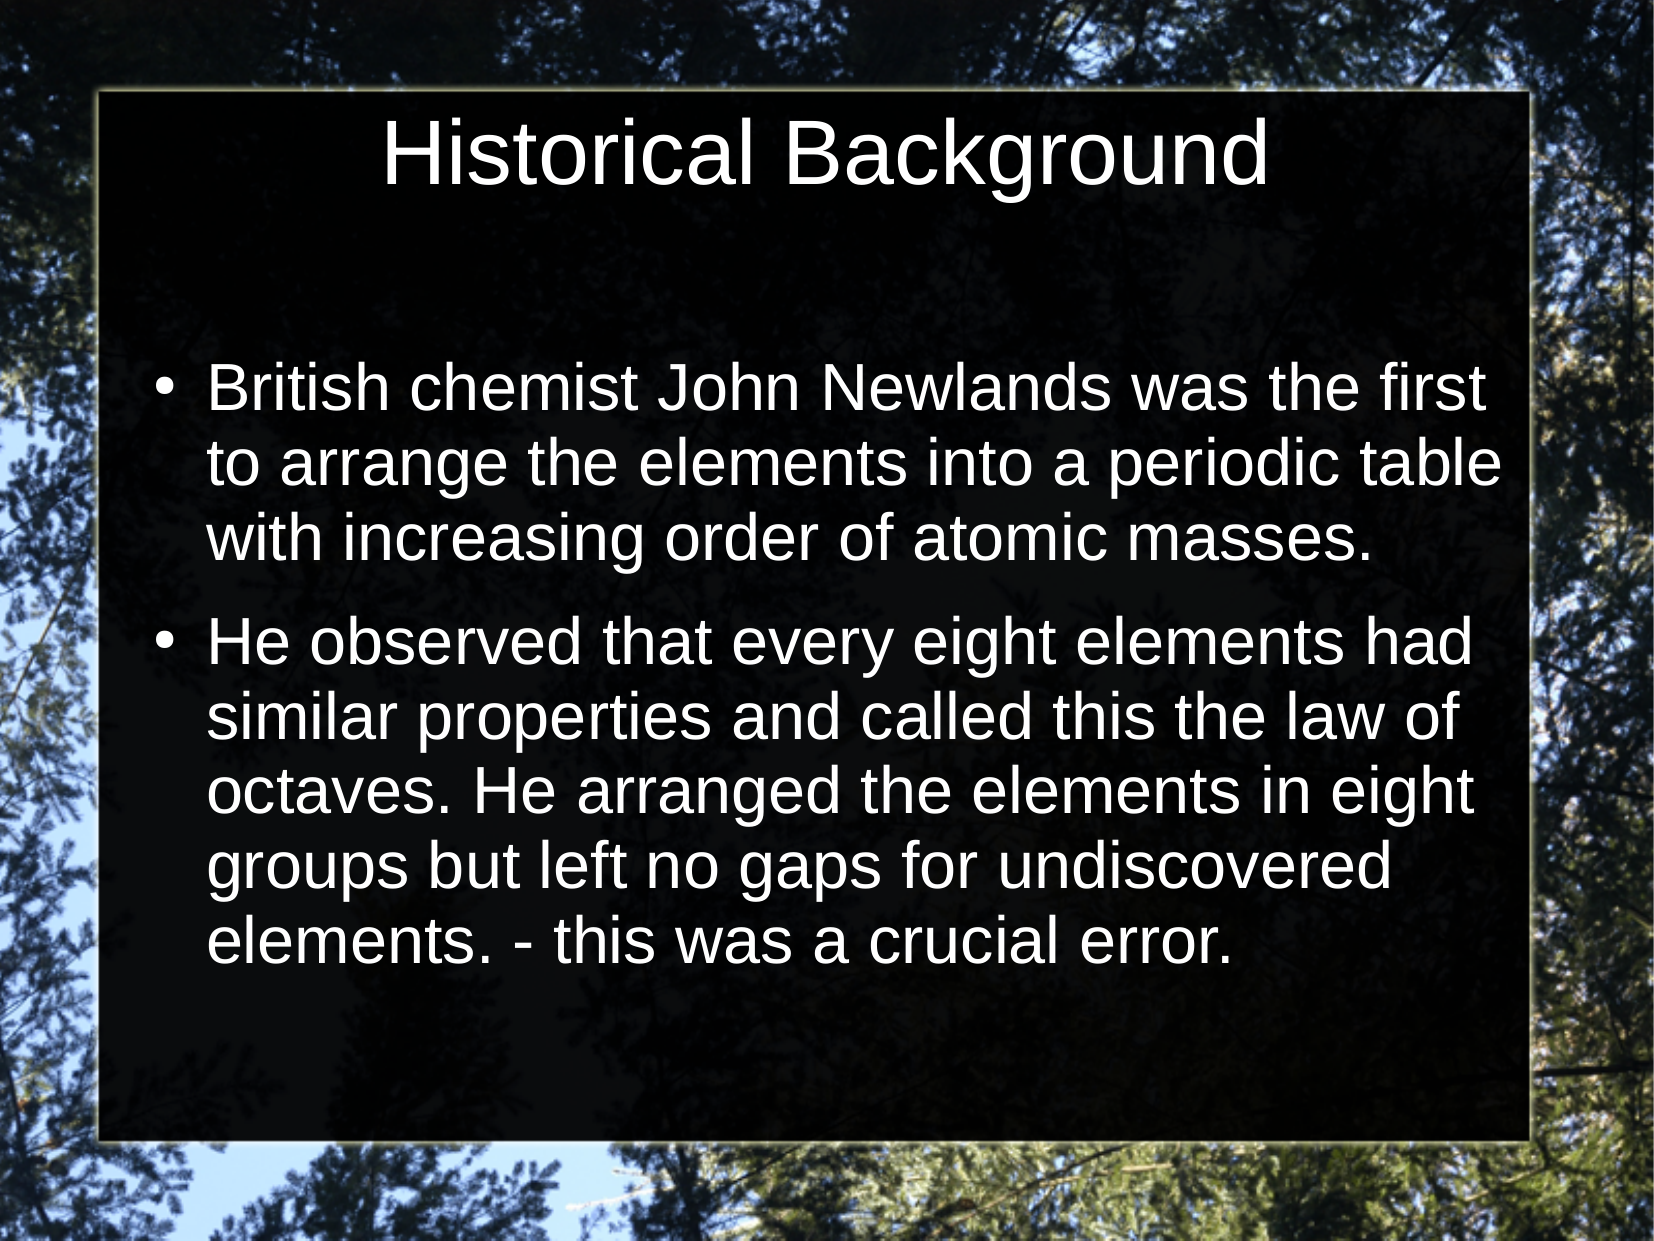

# Historical Background
British chemist John Newlands was the first to arrange the elements into a periodic table with increasing order of atomic masses.
He observed that every eight elements had similar properties and called this the law of octaves. He arranged the elements in eight groups but left no gaps for undiscovered elements. - this was a crucial error.